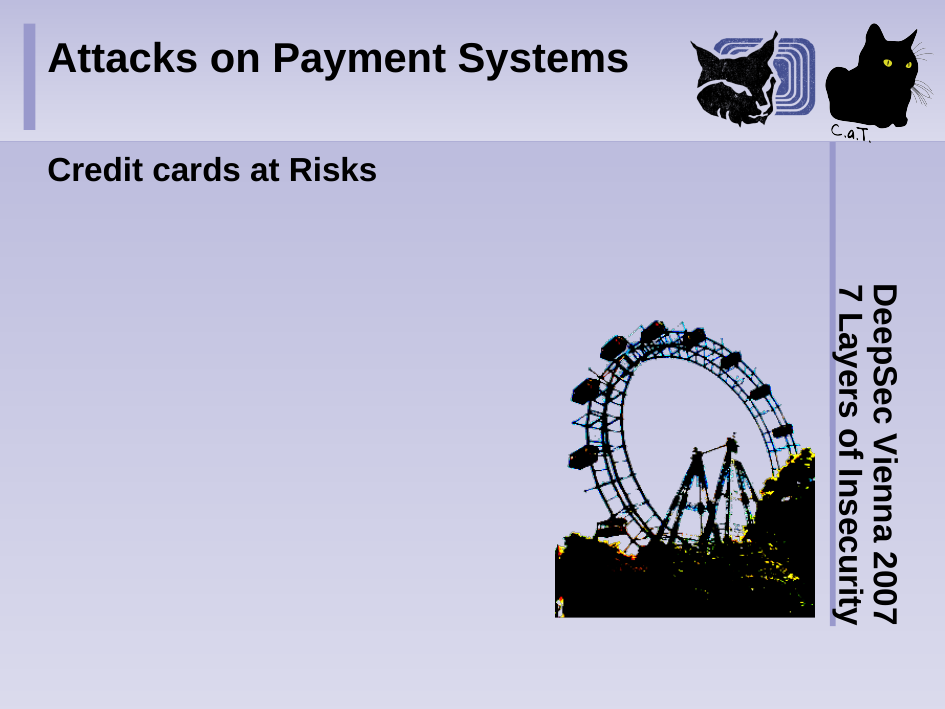

# Attacks on Payment Systems
Credit cards at Risks